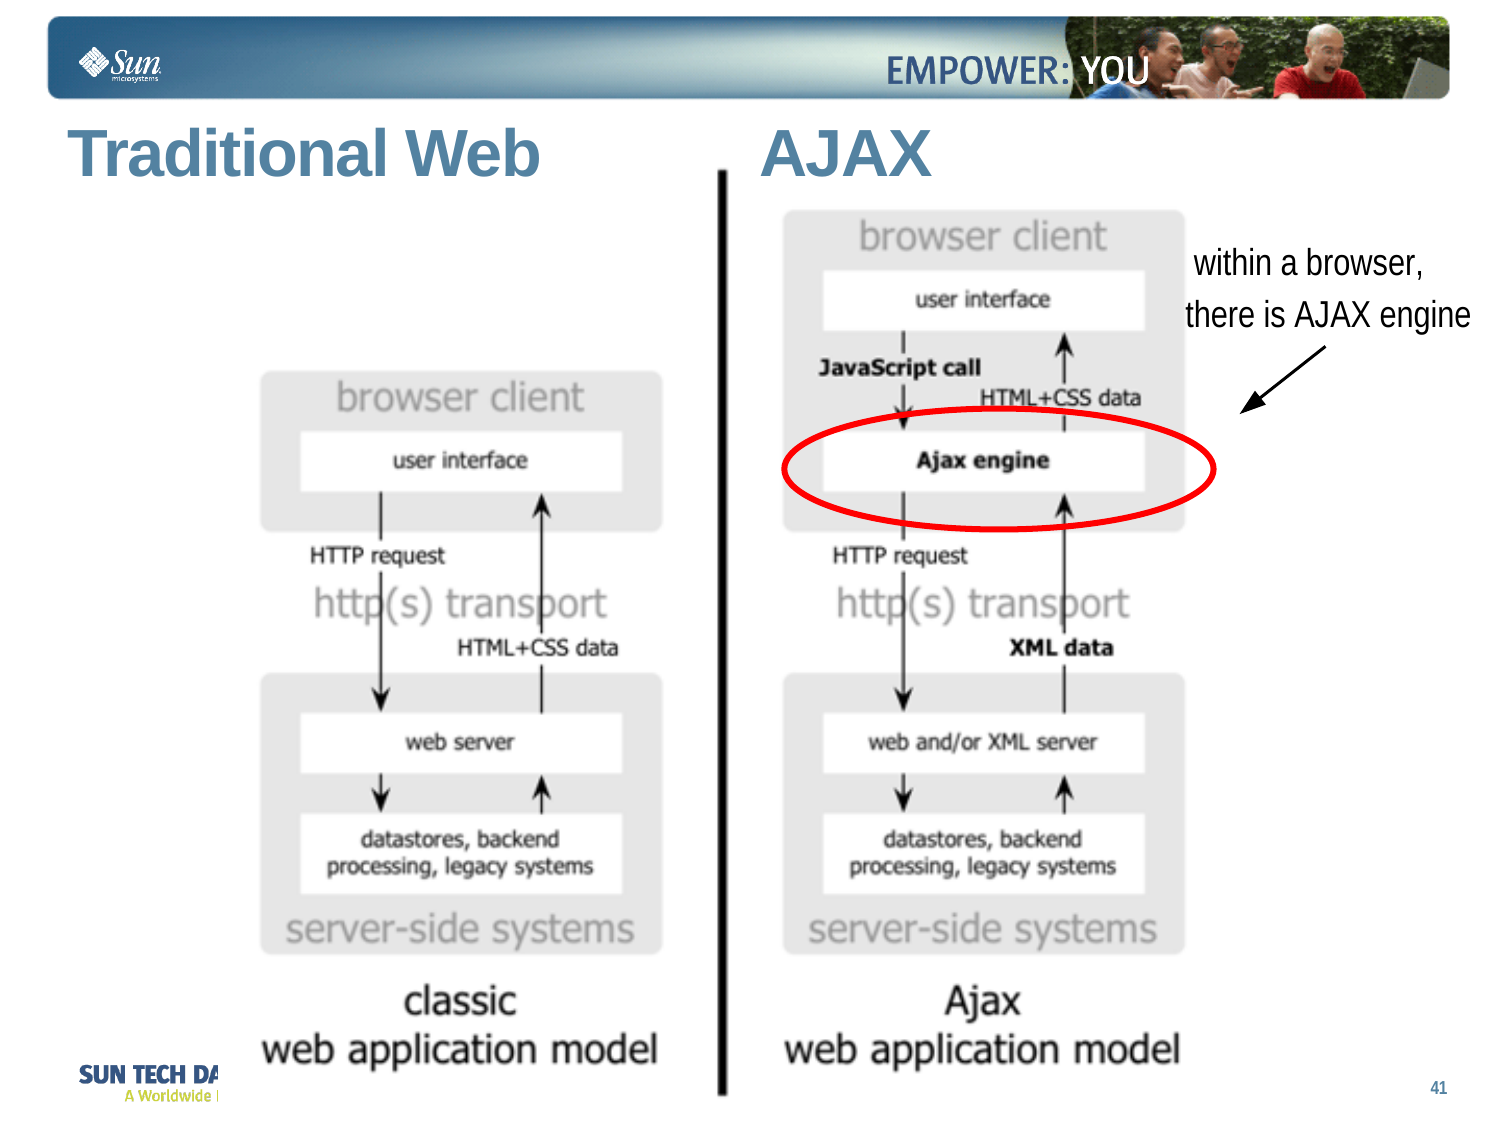

# Traditional Web AJAX
 within a browser,
there is AJAX engine